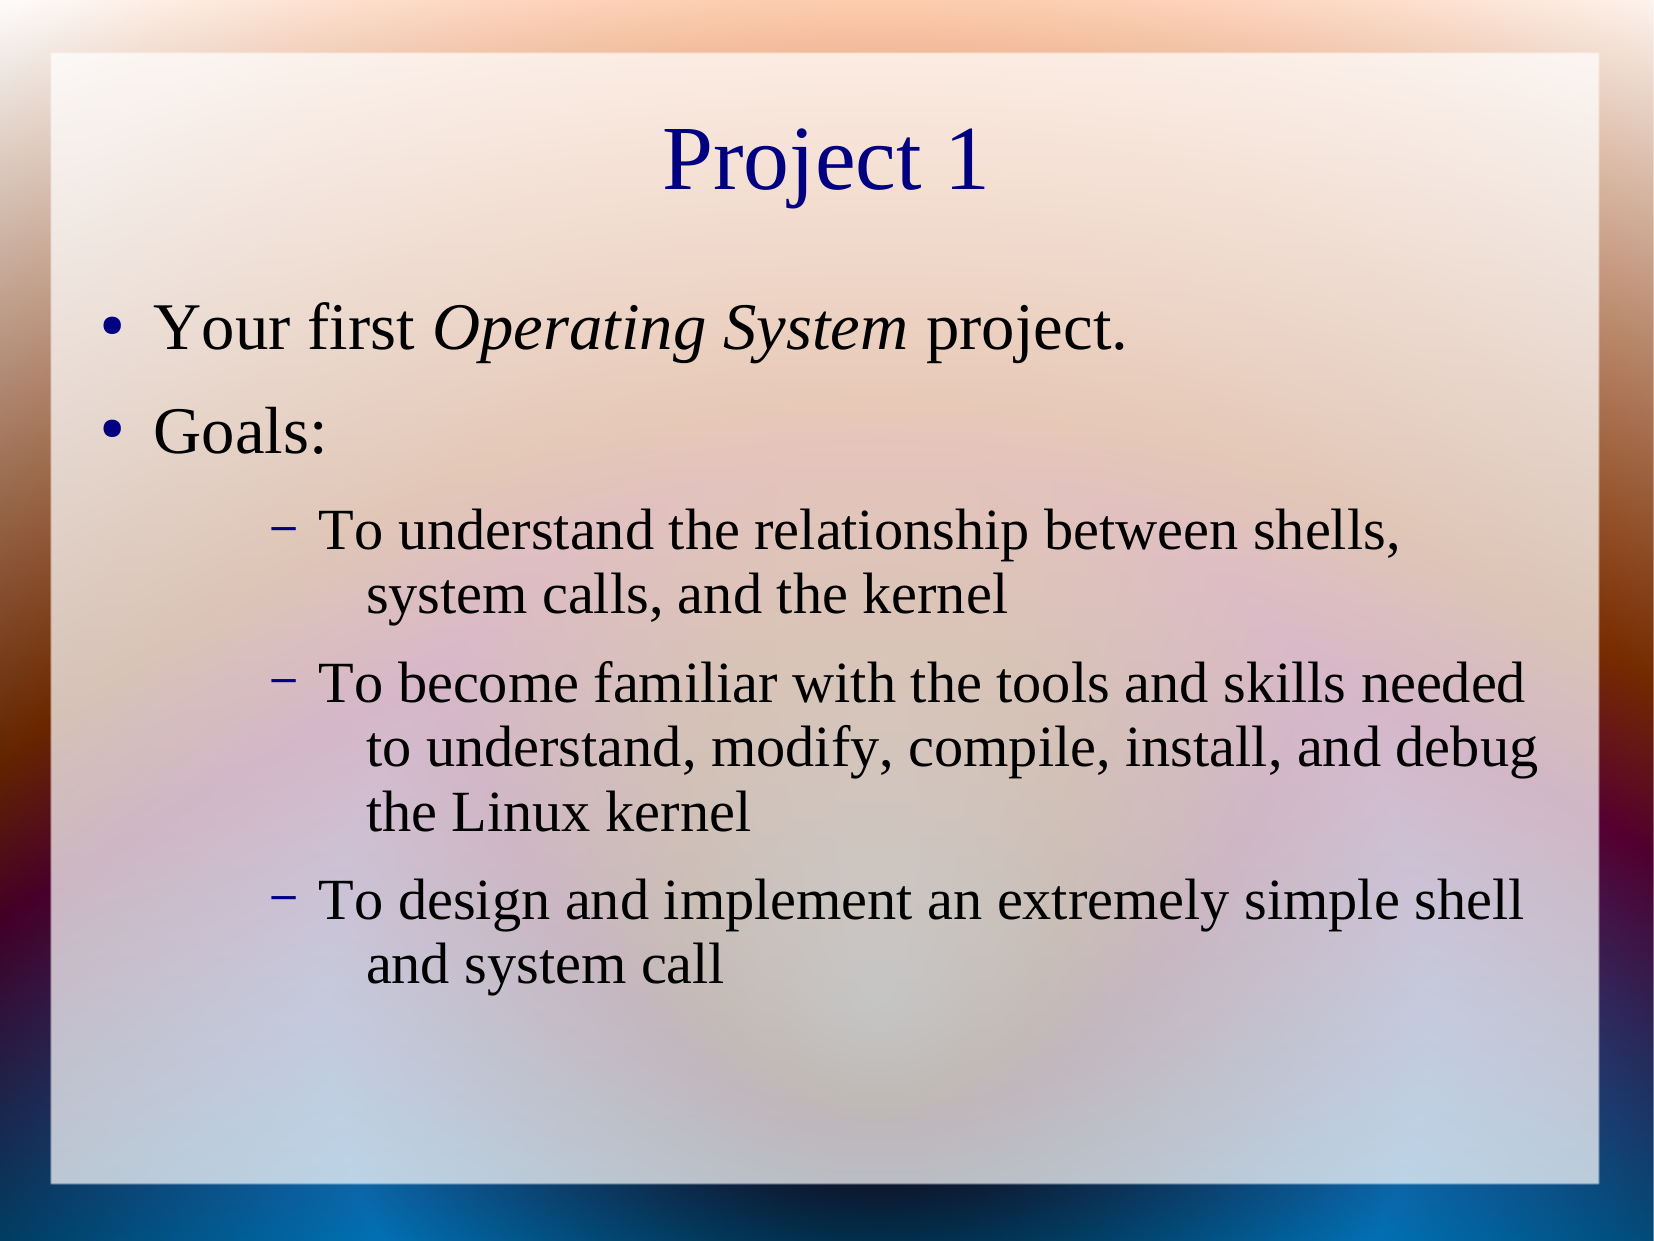

# Project 1
Your first Operating System project.
Goals:
To understand the relationship between shells, system calls, and the kernel
To become familiar with the tools and skills needed to understand, modify, compile, install, and debug the Linux kernel
To design and implement an extremely simple shell and system call